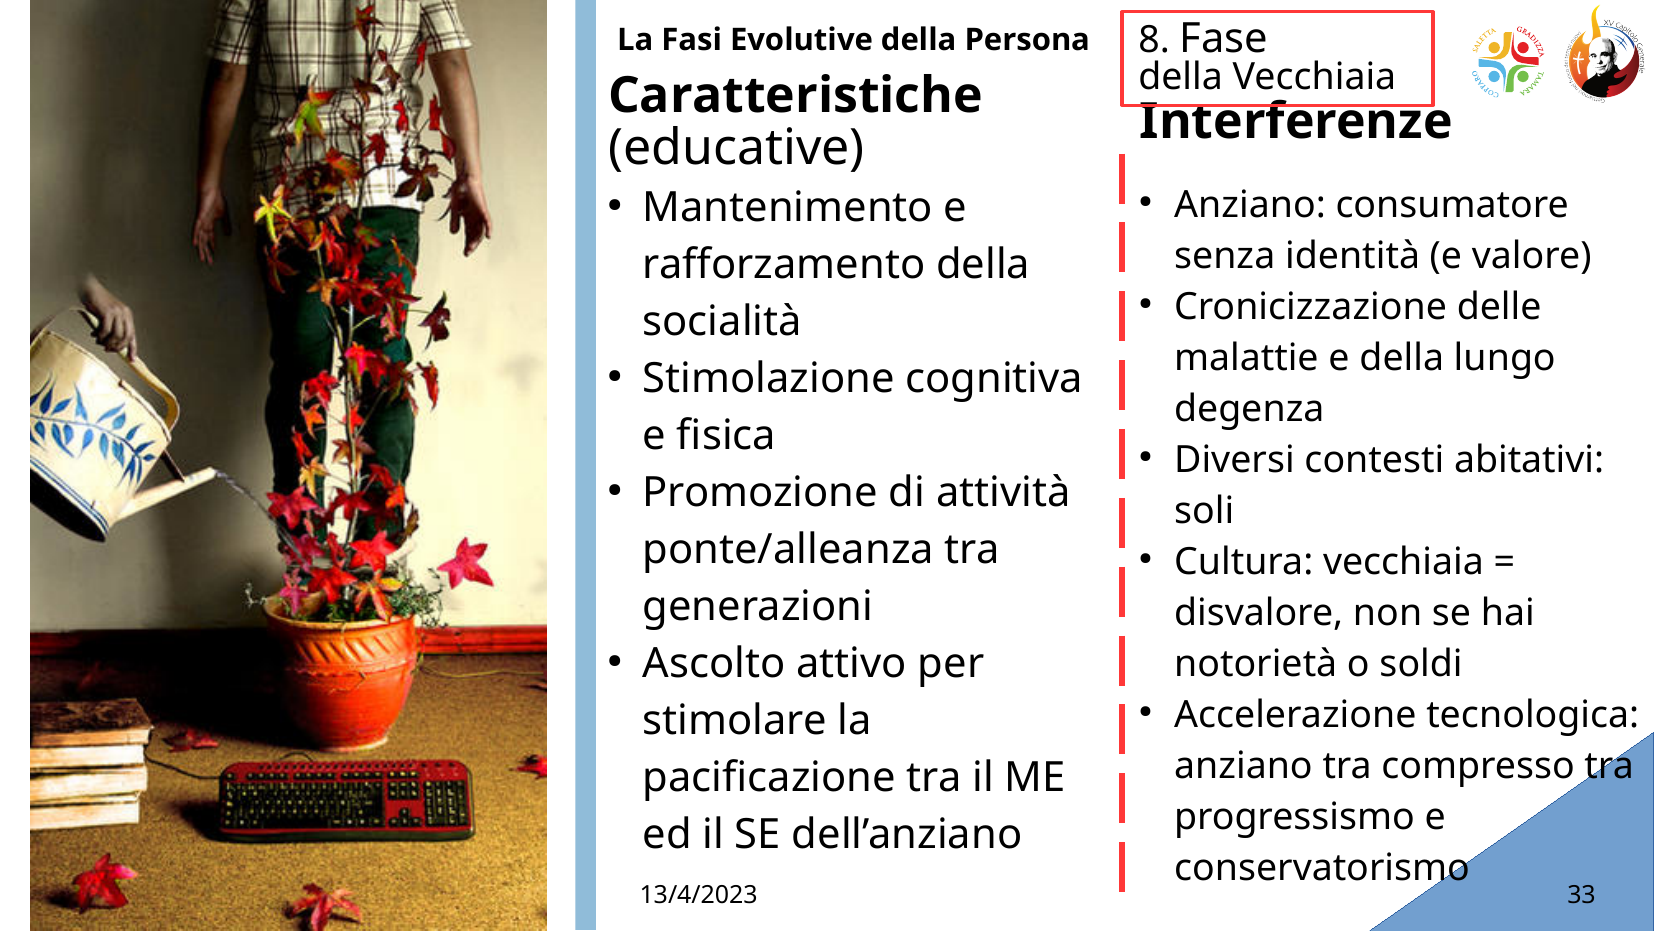

La Fasi Evolutive della Persona
8. Fase
della Vecchiaia
Interferenze
Caratteristiche
(educative)
# Mantenimento e rafforzamento della socialità
Stimolazione cognitiva e fisica
Promozione di attività ponte/alleanza tra generazioni
Ascolto attivo per stimolare la pacificazione tra il ME ed il SE dell’anziano
Anziano: consumatore senza identità (e valore)
Cronicizzazione delle malattie e della lungo degenza
Diversi contesti abitativi: soli
Cultura: vecchiaia = disvalore, non se hai notorietà o soldi
Accelerazione tecnologica: anziano tra compresso tra progressismo e conservatorismo